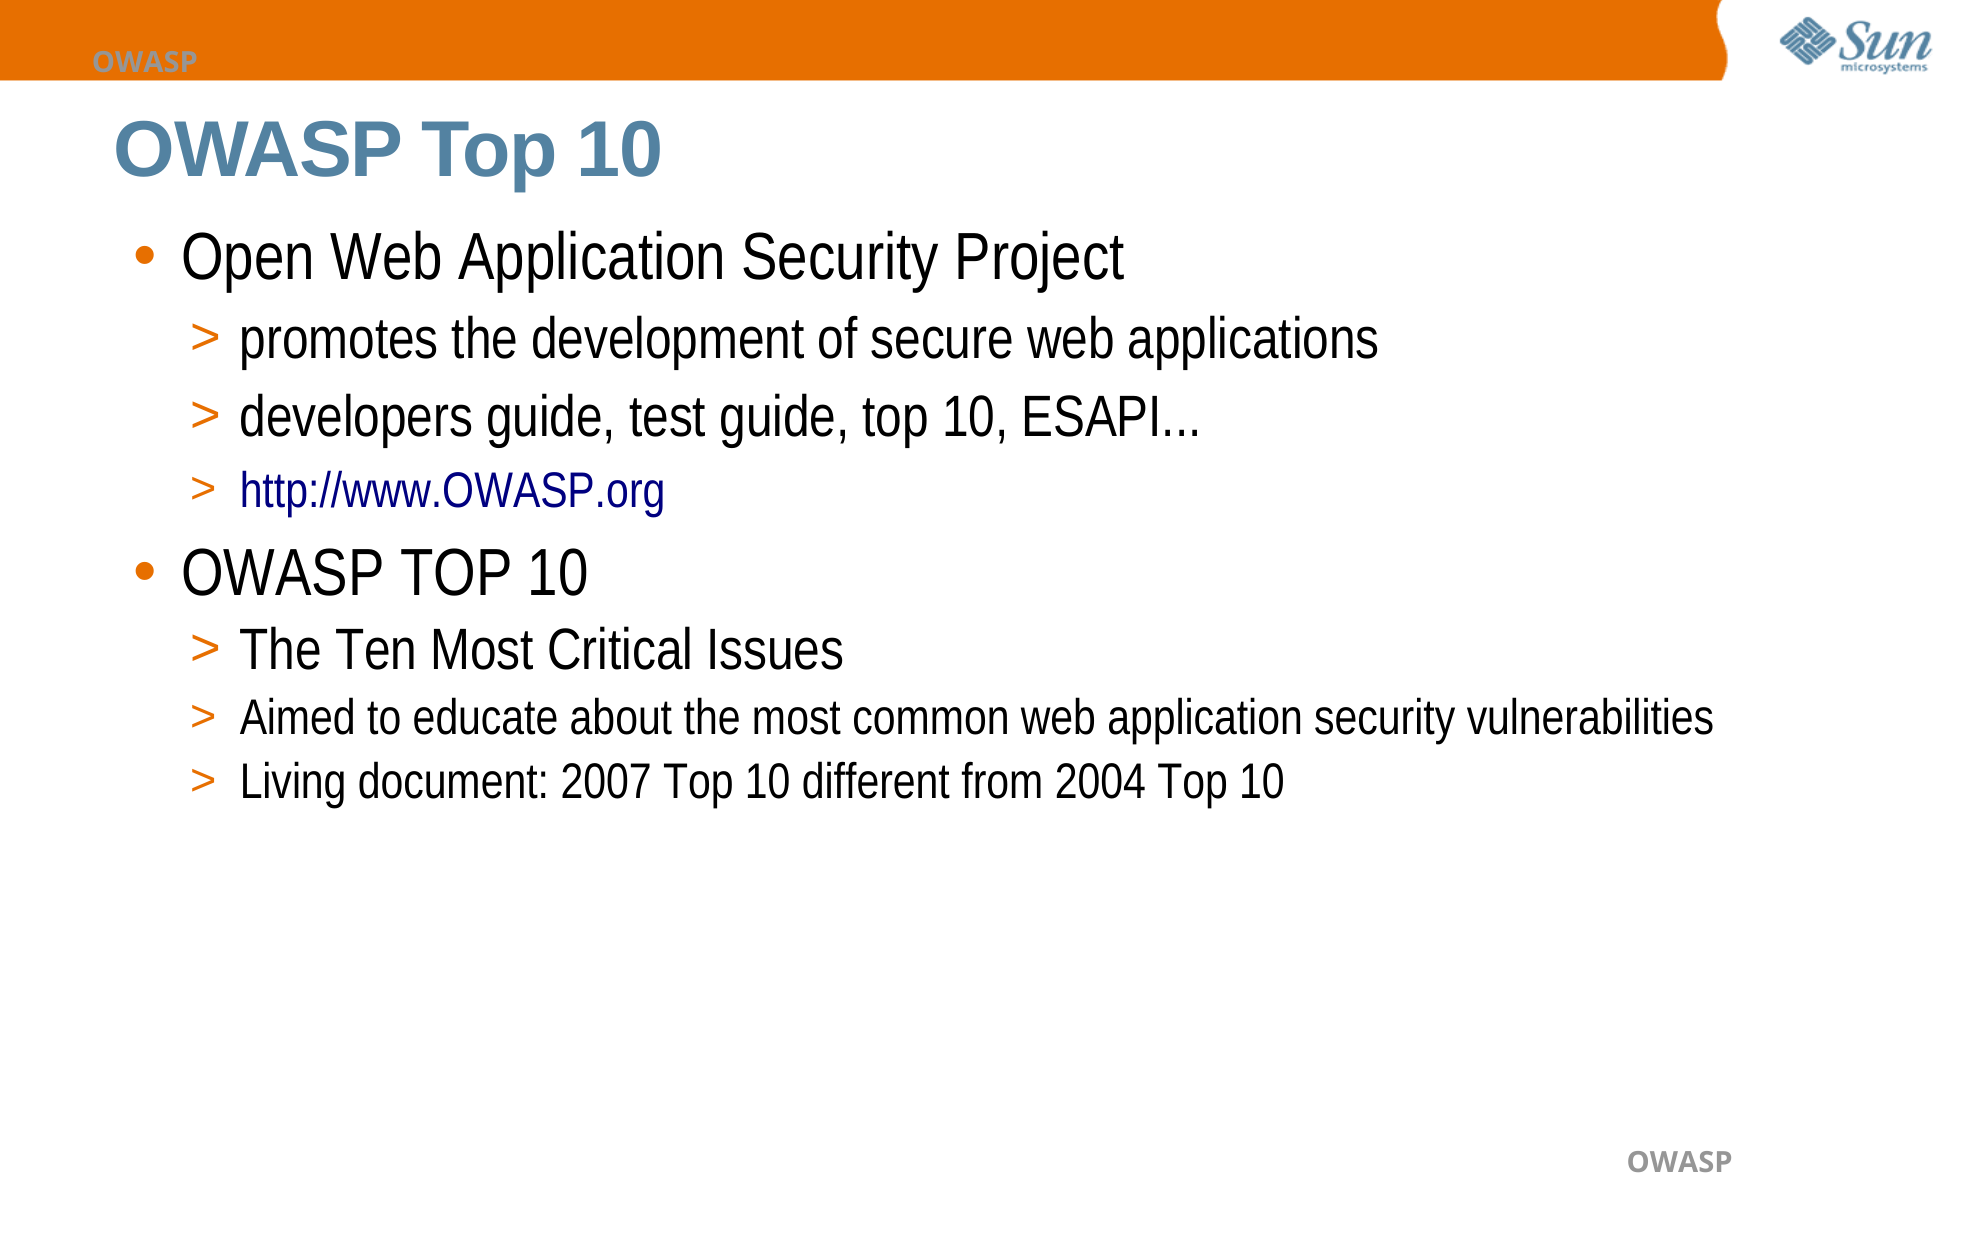

# OWASP Top 10
Open Web Application Security Project
promotes the development of secure web applications
developers guide, test guide, top 10, ESAPI...
http://www.OWASP.org
OWASP TOP 10
The Ten Most Critical Issues
Aimed to educate about the most common web application security vulnerabilities
Living document: 2007 Top 10 different from 2004 Top 10